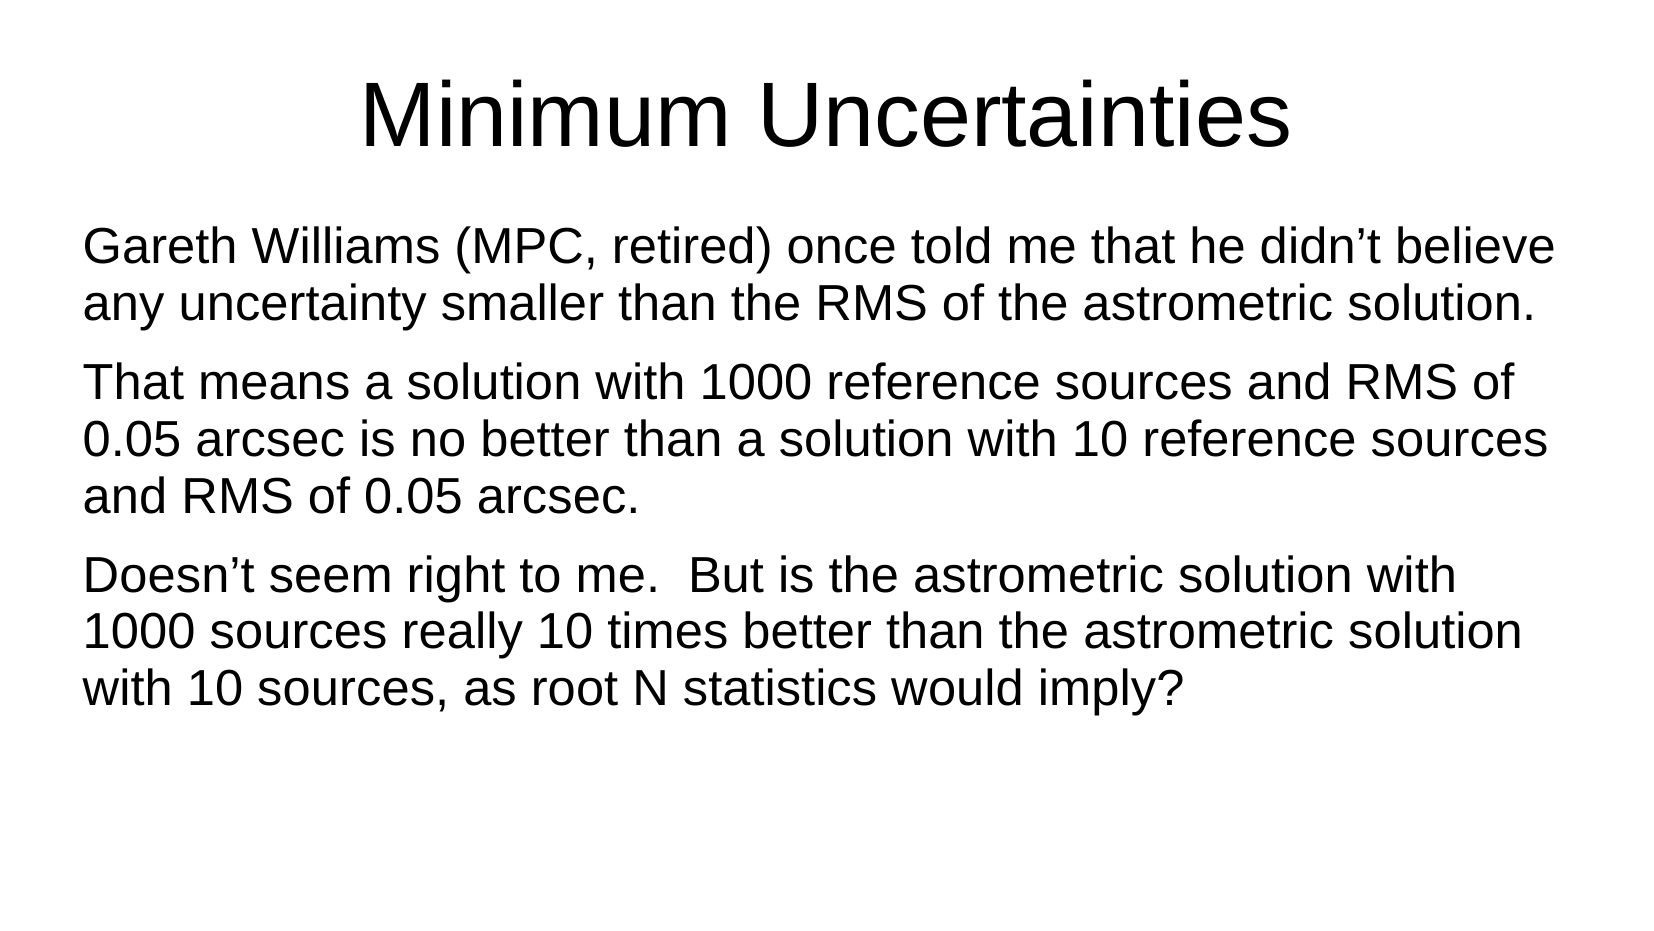

# Minimum Uncertainties
Gareth Williams (MPC, retired) once told me that he didn’t believe any uncertainty smaller than the RMS of the astrometric solution.
That means a solution with 1000 reference sources and RMS of 0.05 arcsec is no better than a solution with 10 reference sources and RMS of 0.05 arcsec.
Doesn’t seem right to me. But is the astrometric solution with 1000 sources really 10 times better than the astrometric solution with 10 sources, as root N statistics would imply?